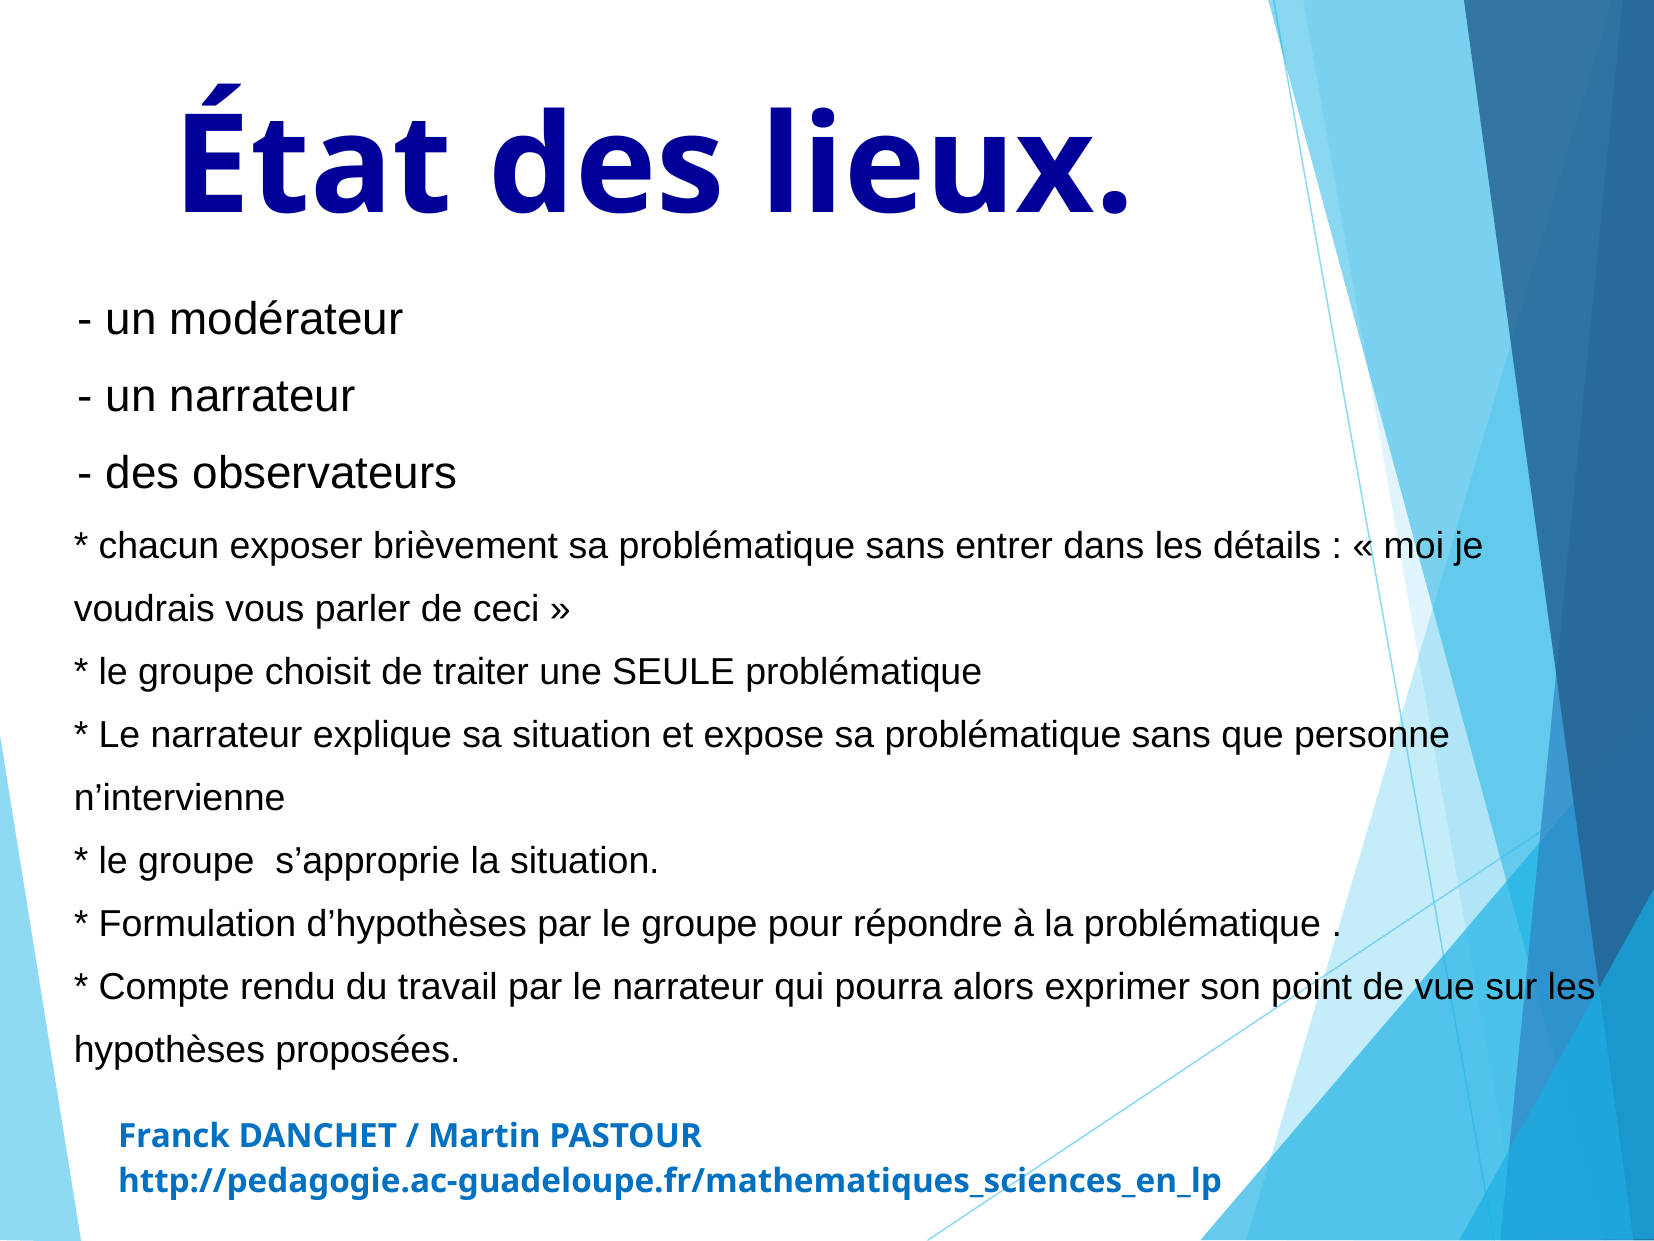

# État des lieux.
- un modérateur
- un narrateur
- des observateurs
* chacun exposer brièvement sa problématique sans entrer dans les détails : « moi je voudrais vous parler de ceci »
* le groupe choisit de traiter une SEULE problématique
* Le narrateur explique sa situation et expose sa problématique sans que personne n’intervienne
* le groupe s’approprie la situation.
* Formulation d’hypothèses par le groupe pour répondre à la problématique .
* Compte rendu du travail par le narrateur qui pourra alors exprimer son point de vue sur les hypothèses proposées.
Franck DANCHET / Martin PASTOUR
http://pedagogie.ac-guadeloupe.fr/mathematiques_sciences_en_lp